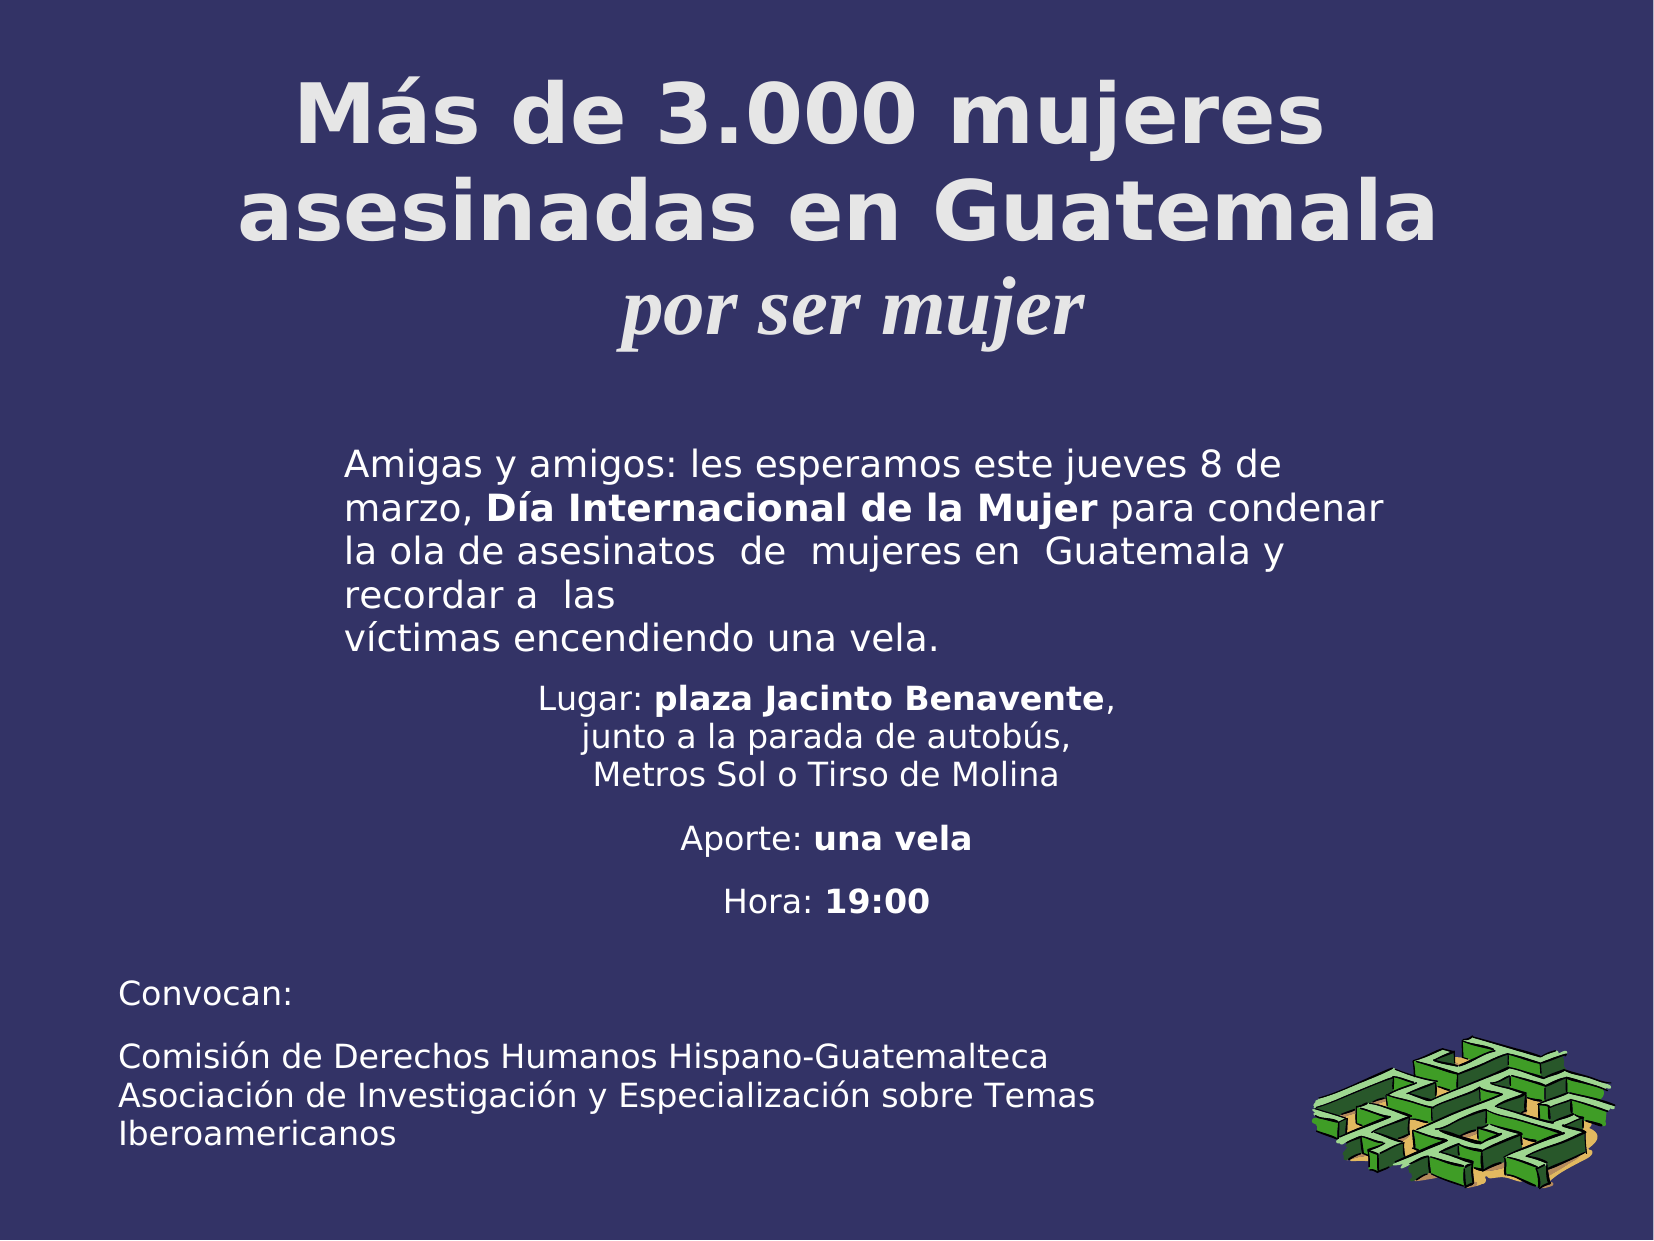

# Más de 3.000 mujeres asesinadas en Guatemala por ser mujer
Amigas y amigos: les esperamos este jueves 8 de marzo, Día Internacional de la Mujer para condenar la ola de asesinatos de mujeres en Guatemala y recordar a las
víctimas encendiendo una vela.
Lugar: plaza Jacinto Benavente, junto a la parada de autobús,
Metros Sol o Tirso de Molina
Aporte: una vela
Hora: 19:00
Convocan:
Comisión de Derechos Humanos Hispano-Guatemalteca
Asociación de Investigación y Especialización sobre Temas Iberoamericanos